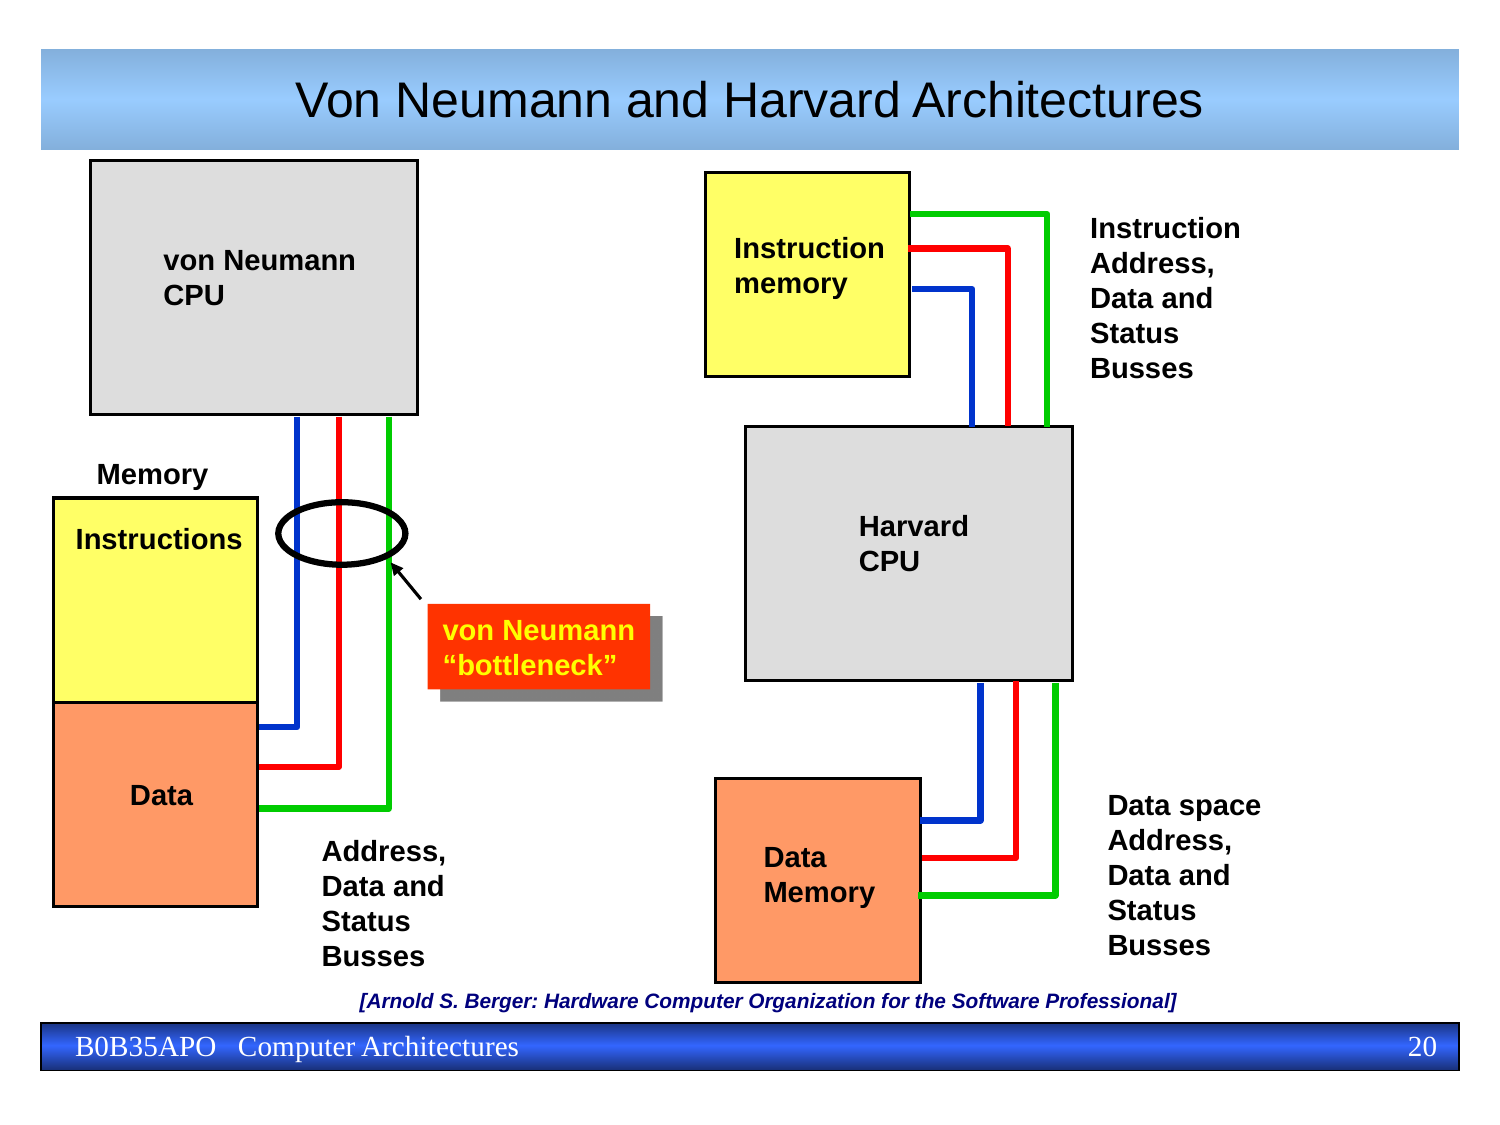

# Von Neumann and Harvard Architectures
von Neumann
CPU
Memory
Instructions
von Neumann
“bottleneck”
Data
Address,
Data and
Status
Busses
Instruction
Address,
Data and
Status
Busses
Instruction
memory
Harvard
CPU
Data space
Address,
Data and
Status
Busses
Data
Memory
[Arnold S. Berger: Hardware Computer Organization for the Software Professional]
B0B35APO Computer Architectures
20